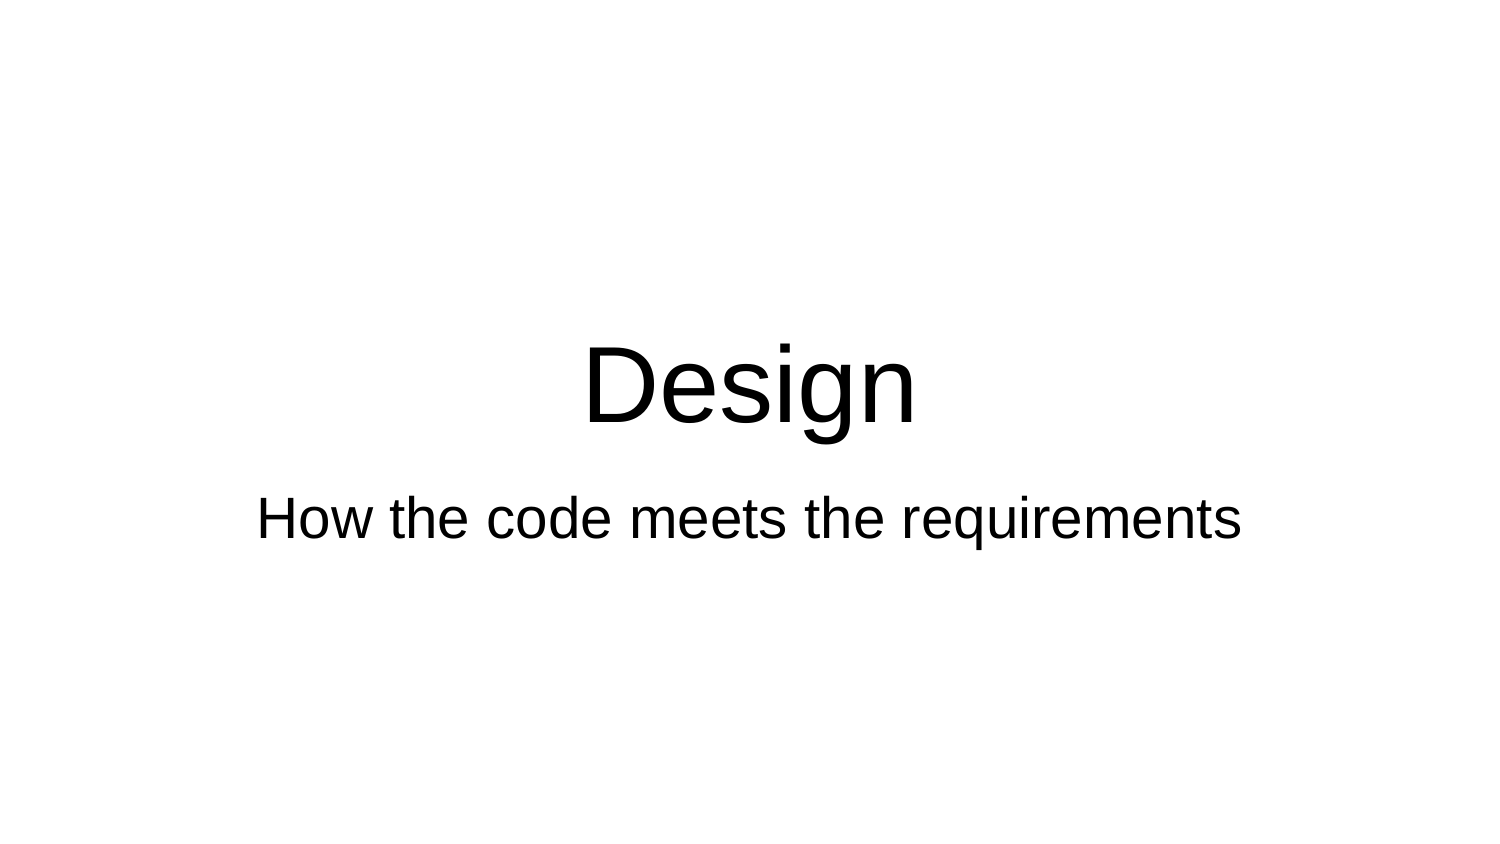

# Design
How the code meets the requirements